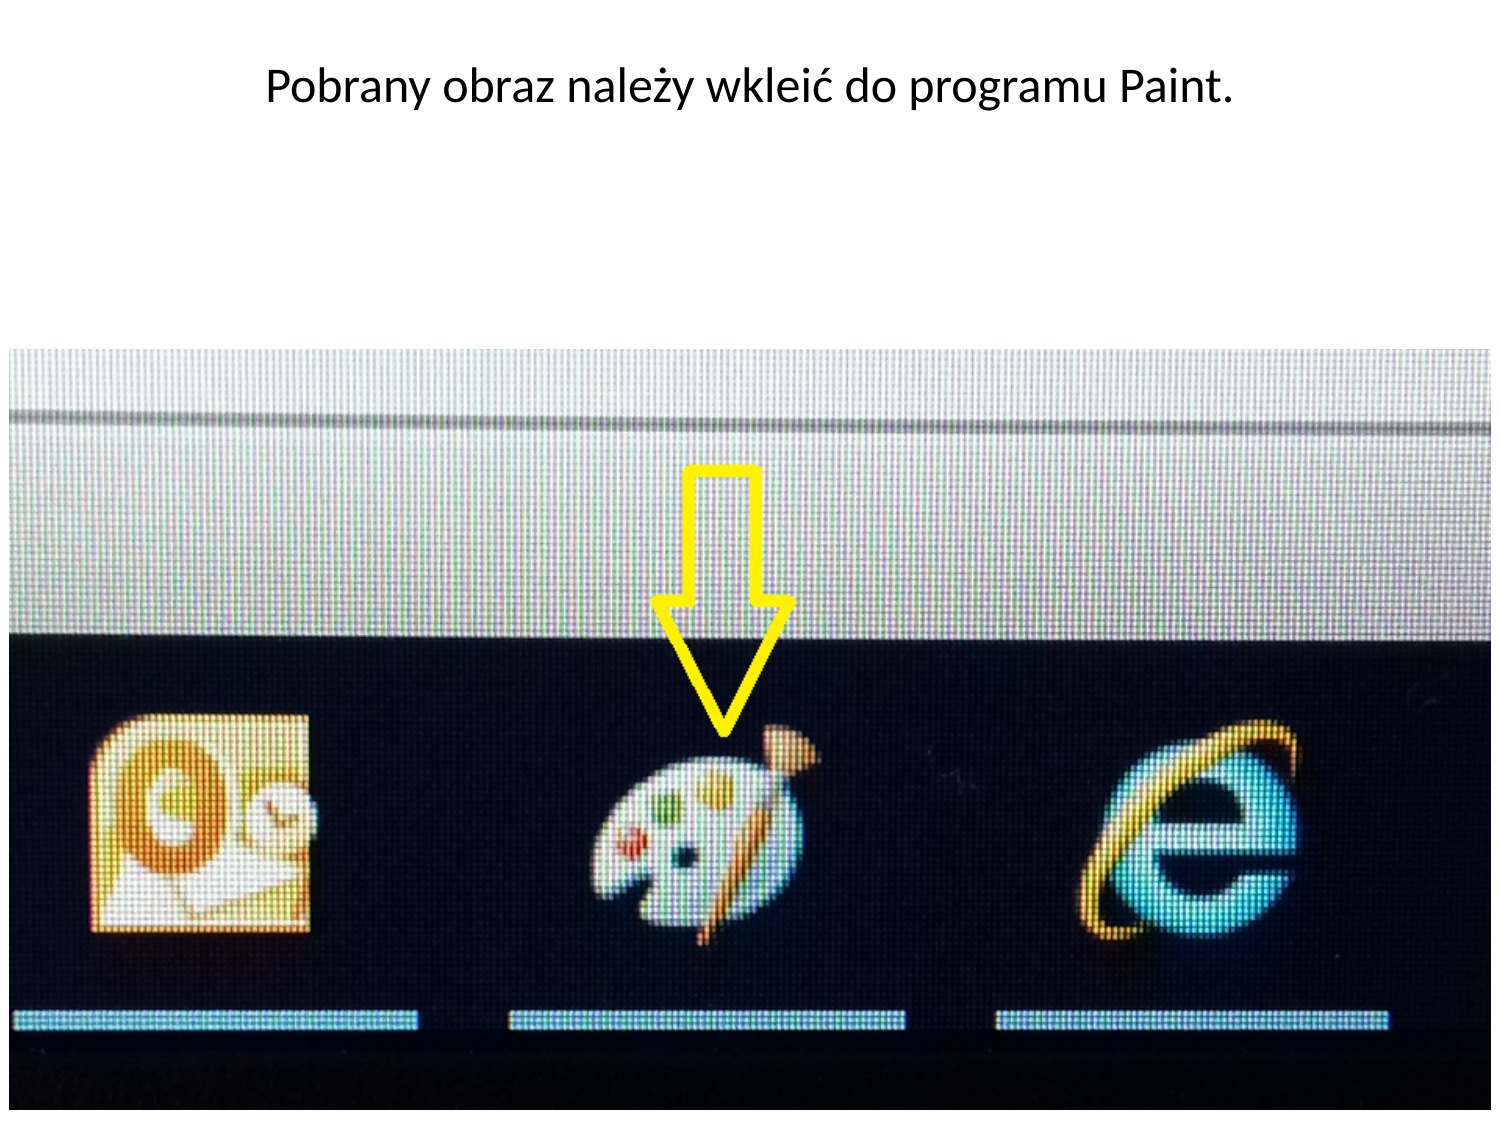

# Pobrany obraz należy wkleić do programu Paint.